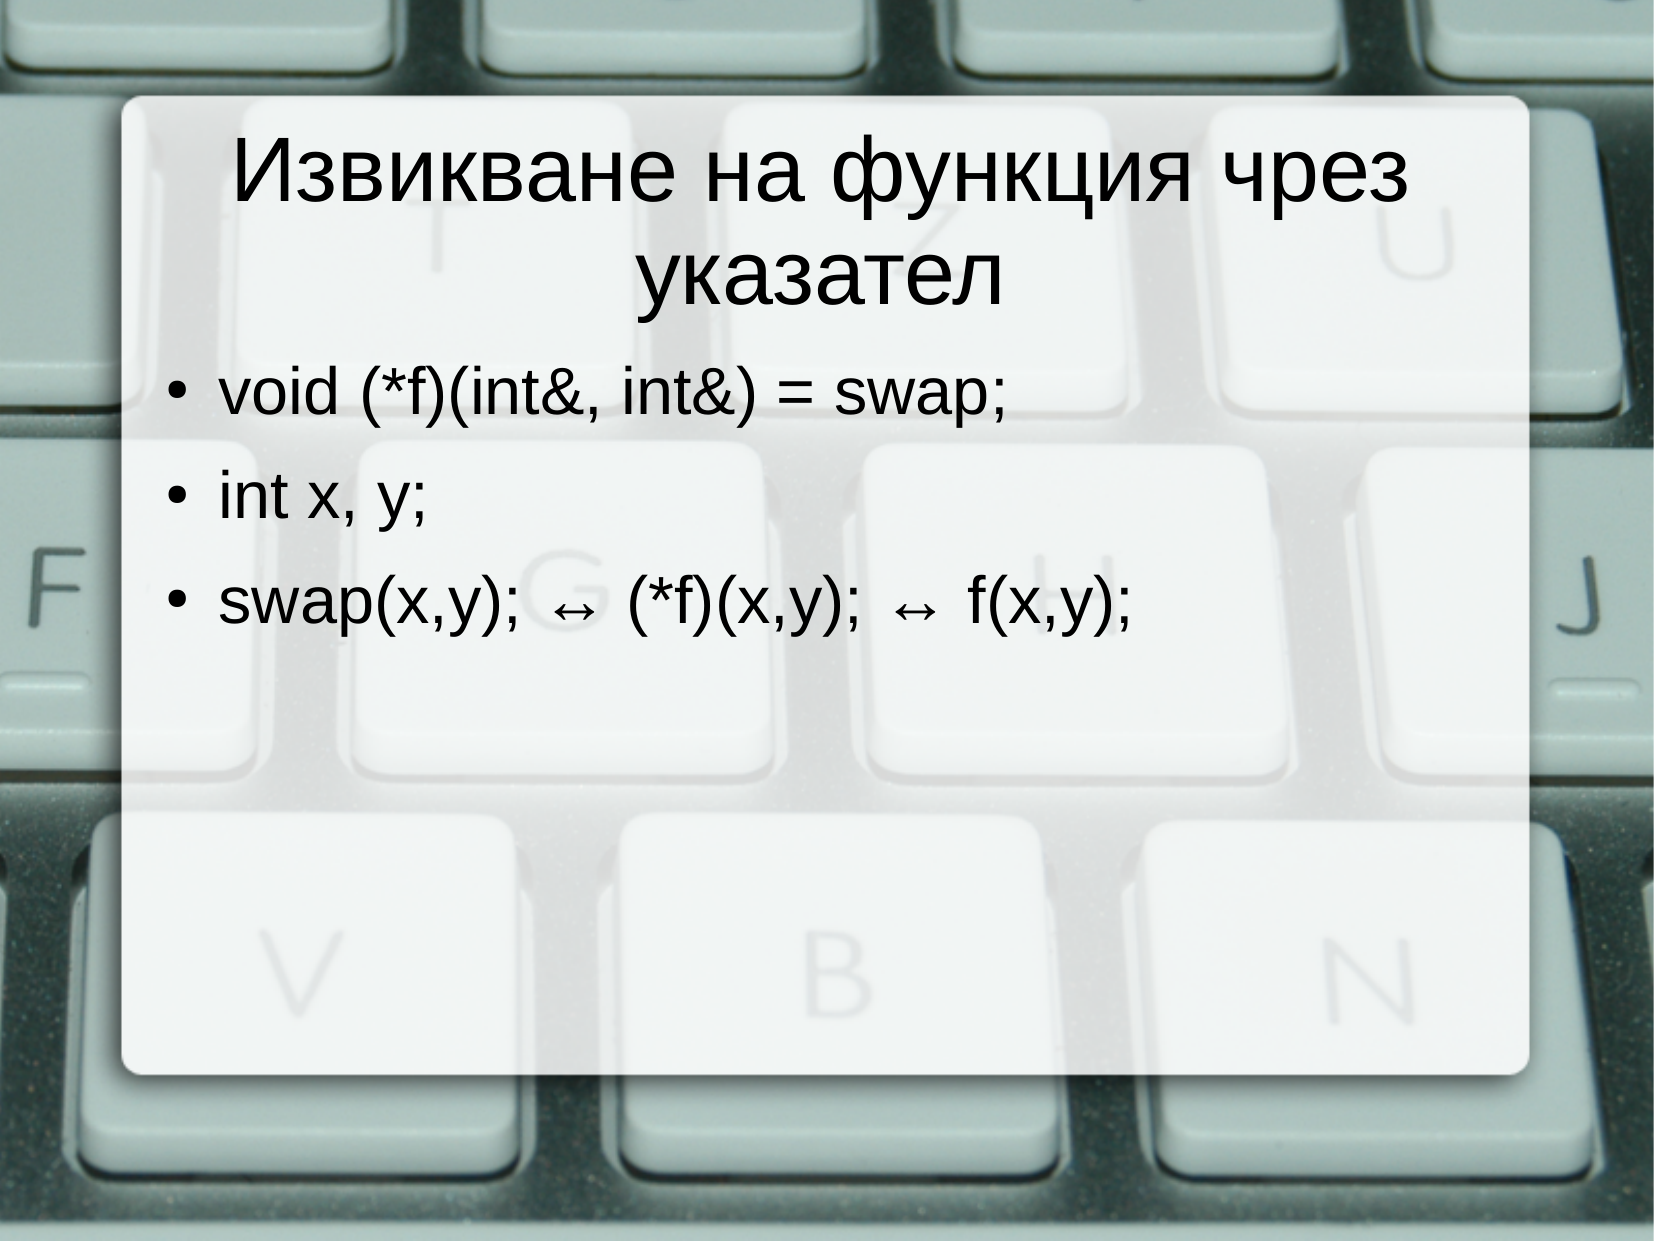

# Извикване на функция чрез указател
void (*f)(int&, int&) = swap;
int x, y;
swap(x,y); ↔ (*f)(x,y); ↔ f(x,y);